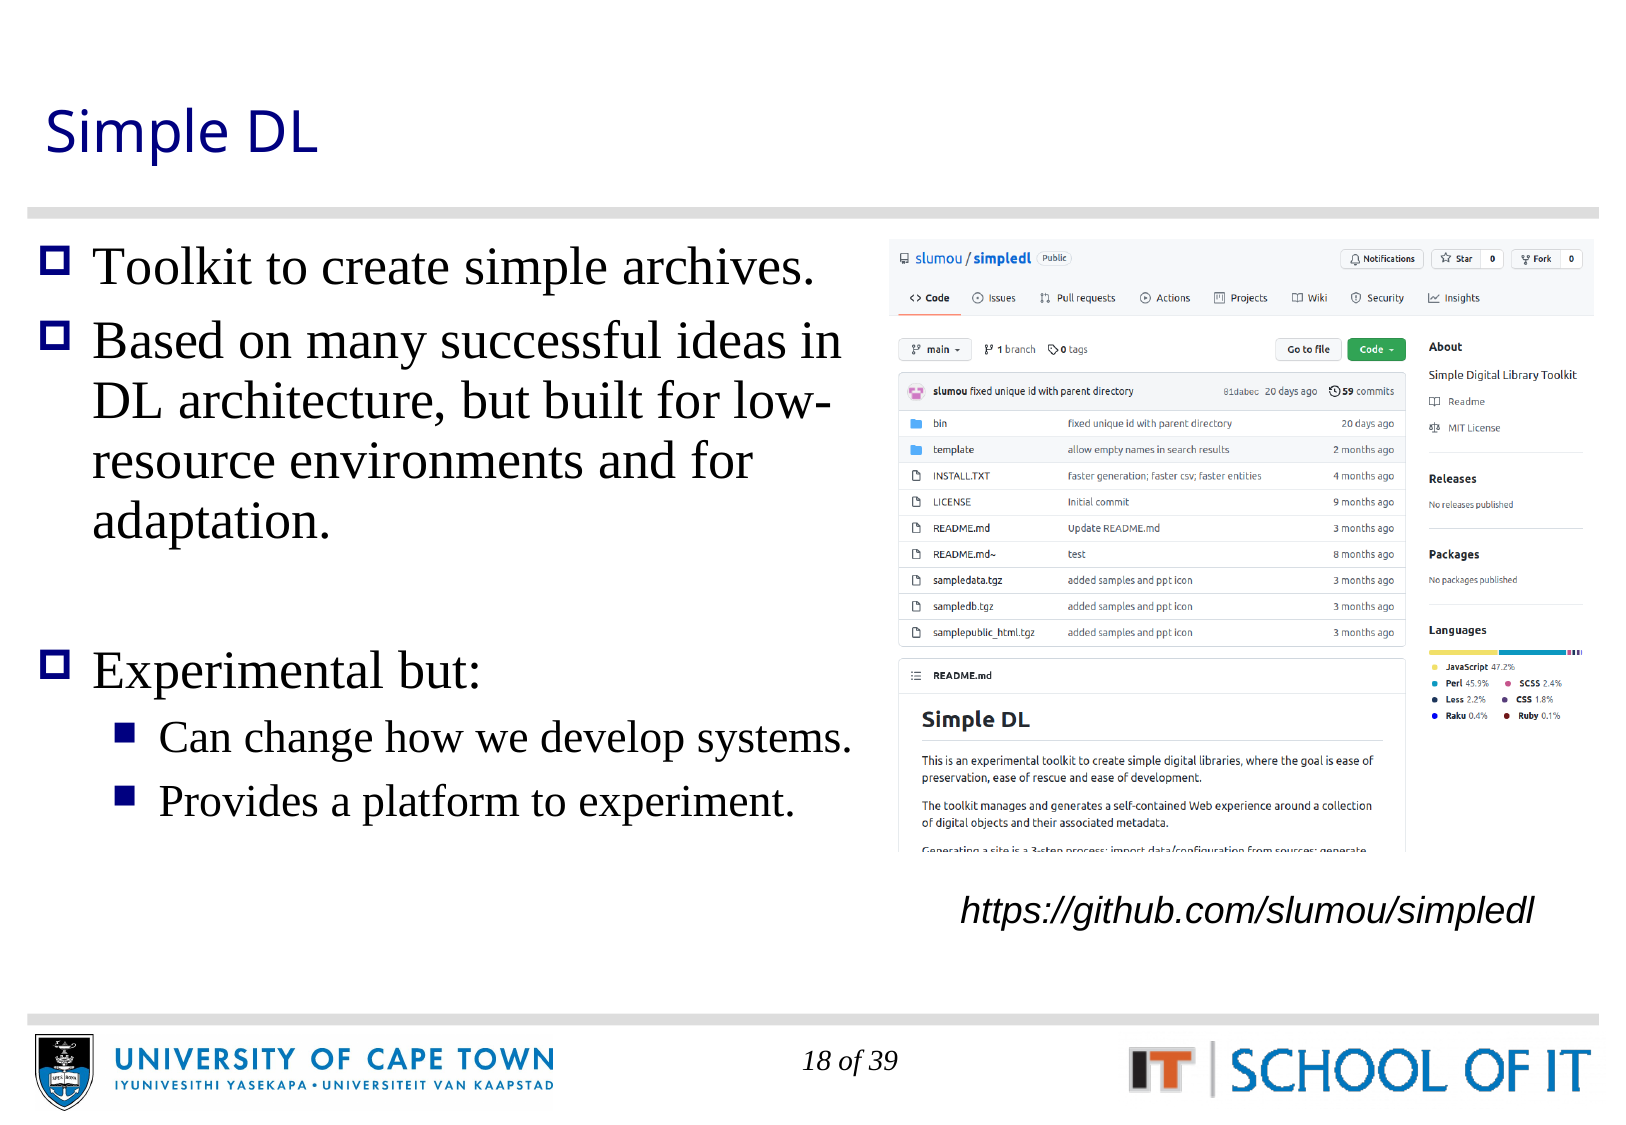

# Simple DL
Toolkit to create simple archives.
Based on many successful ideas in DL architecture, but built for low-resource environments and for adaptation.
Experimental but:
Can change how we develop systems.
Provides a platform to experiment.
https://github.com/slumou/simpledl
18